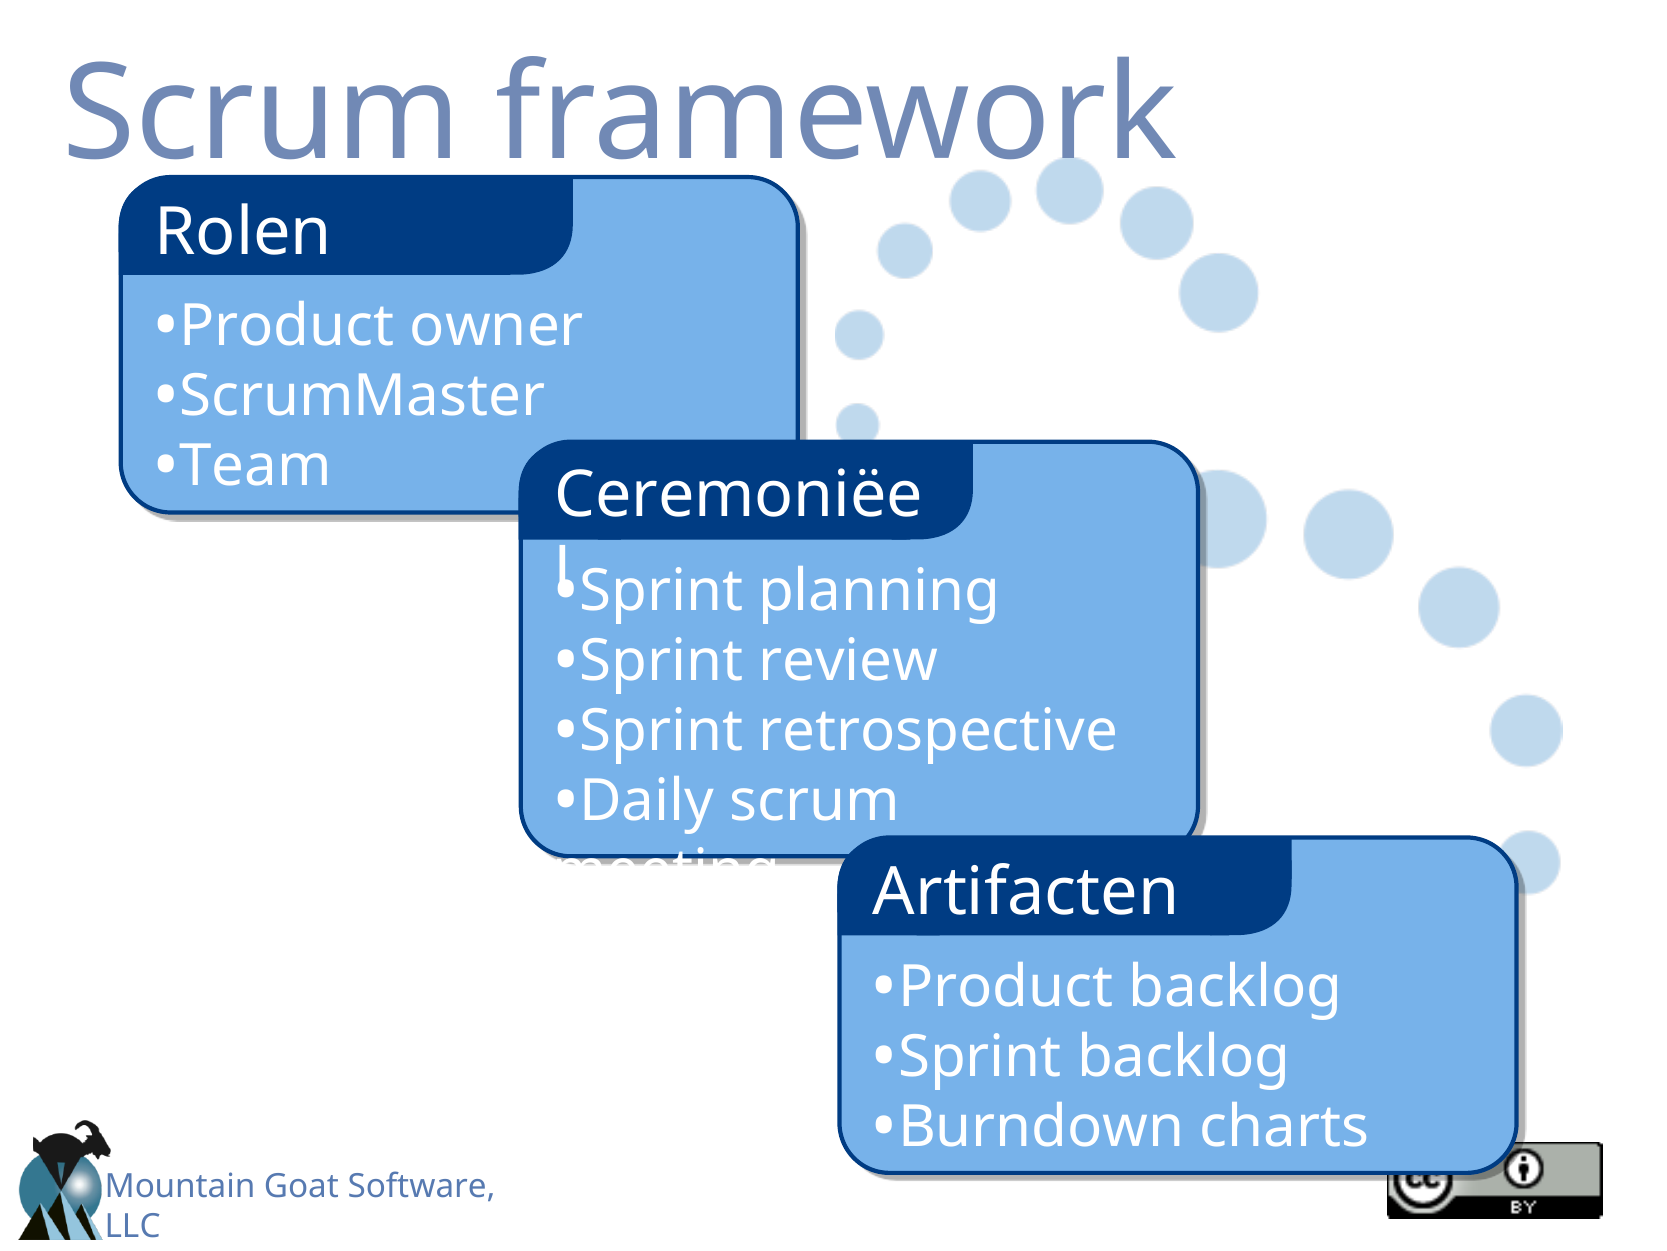

# Scrum framework
Rolen
Product owner
ScrumMaster
Team
Ceremoniëel
Sprint planning
Sprint review
Sprint retrospective
Daily scrum meeting
Artifacten
Product backlog
Sprint backlog
Burndown charts